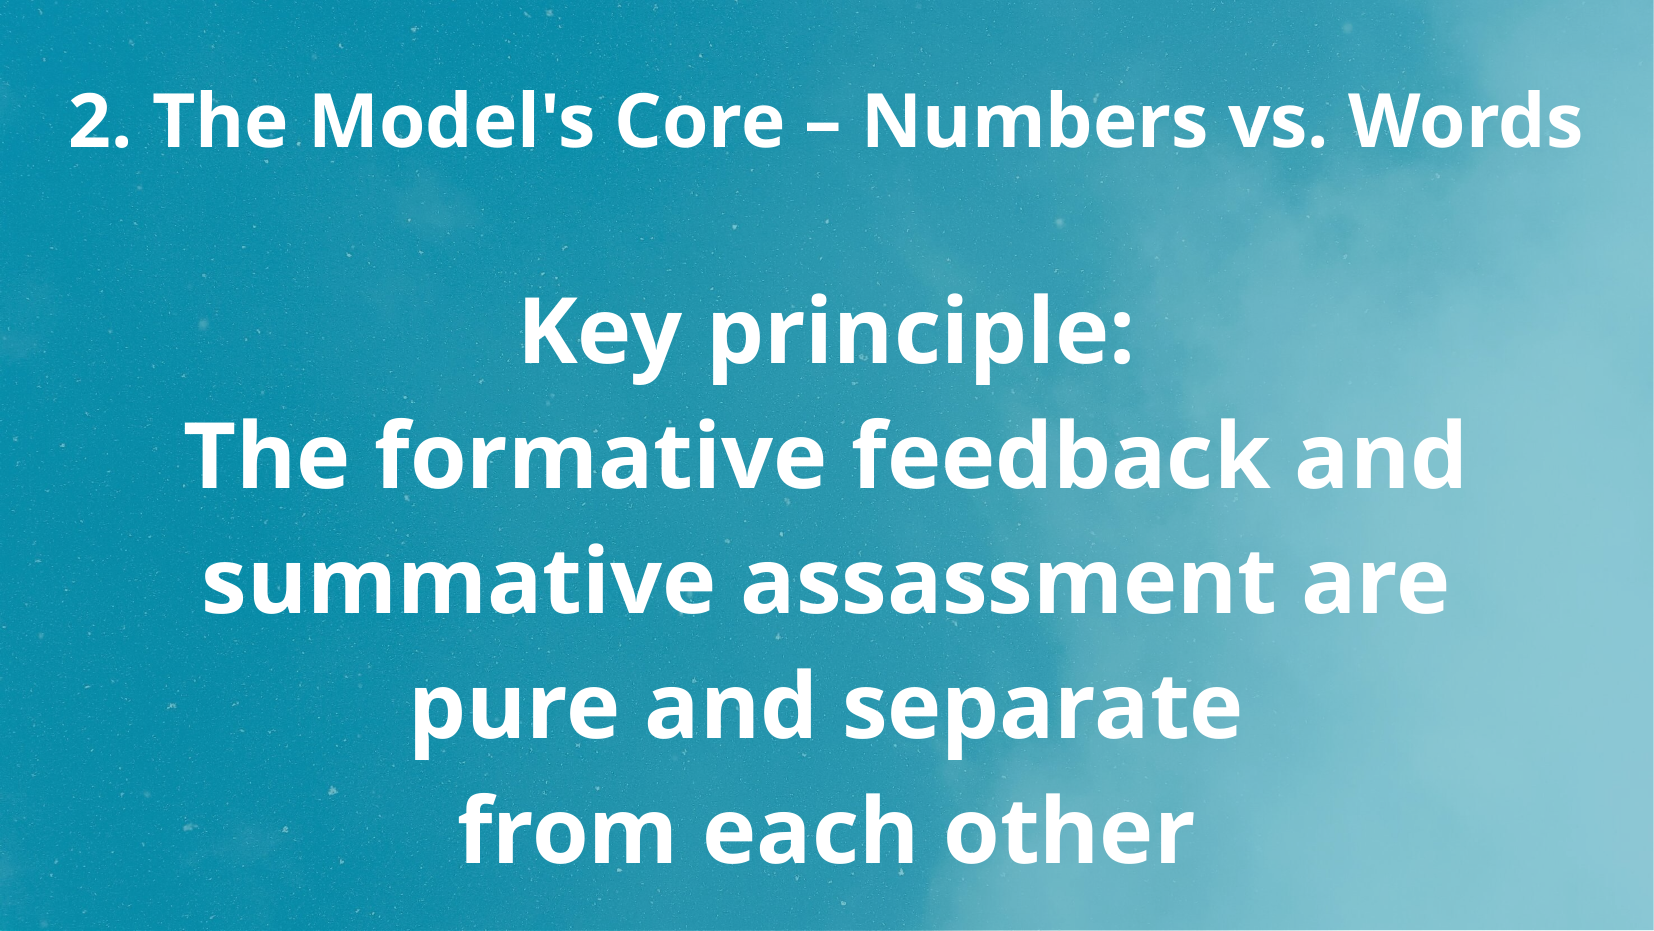

# 2. The Model's Core – Numbers vs. Words
Key principle:
The formative feedback and summative assassment are
pure and separate
from each other